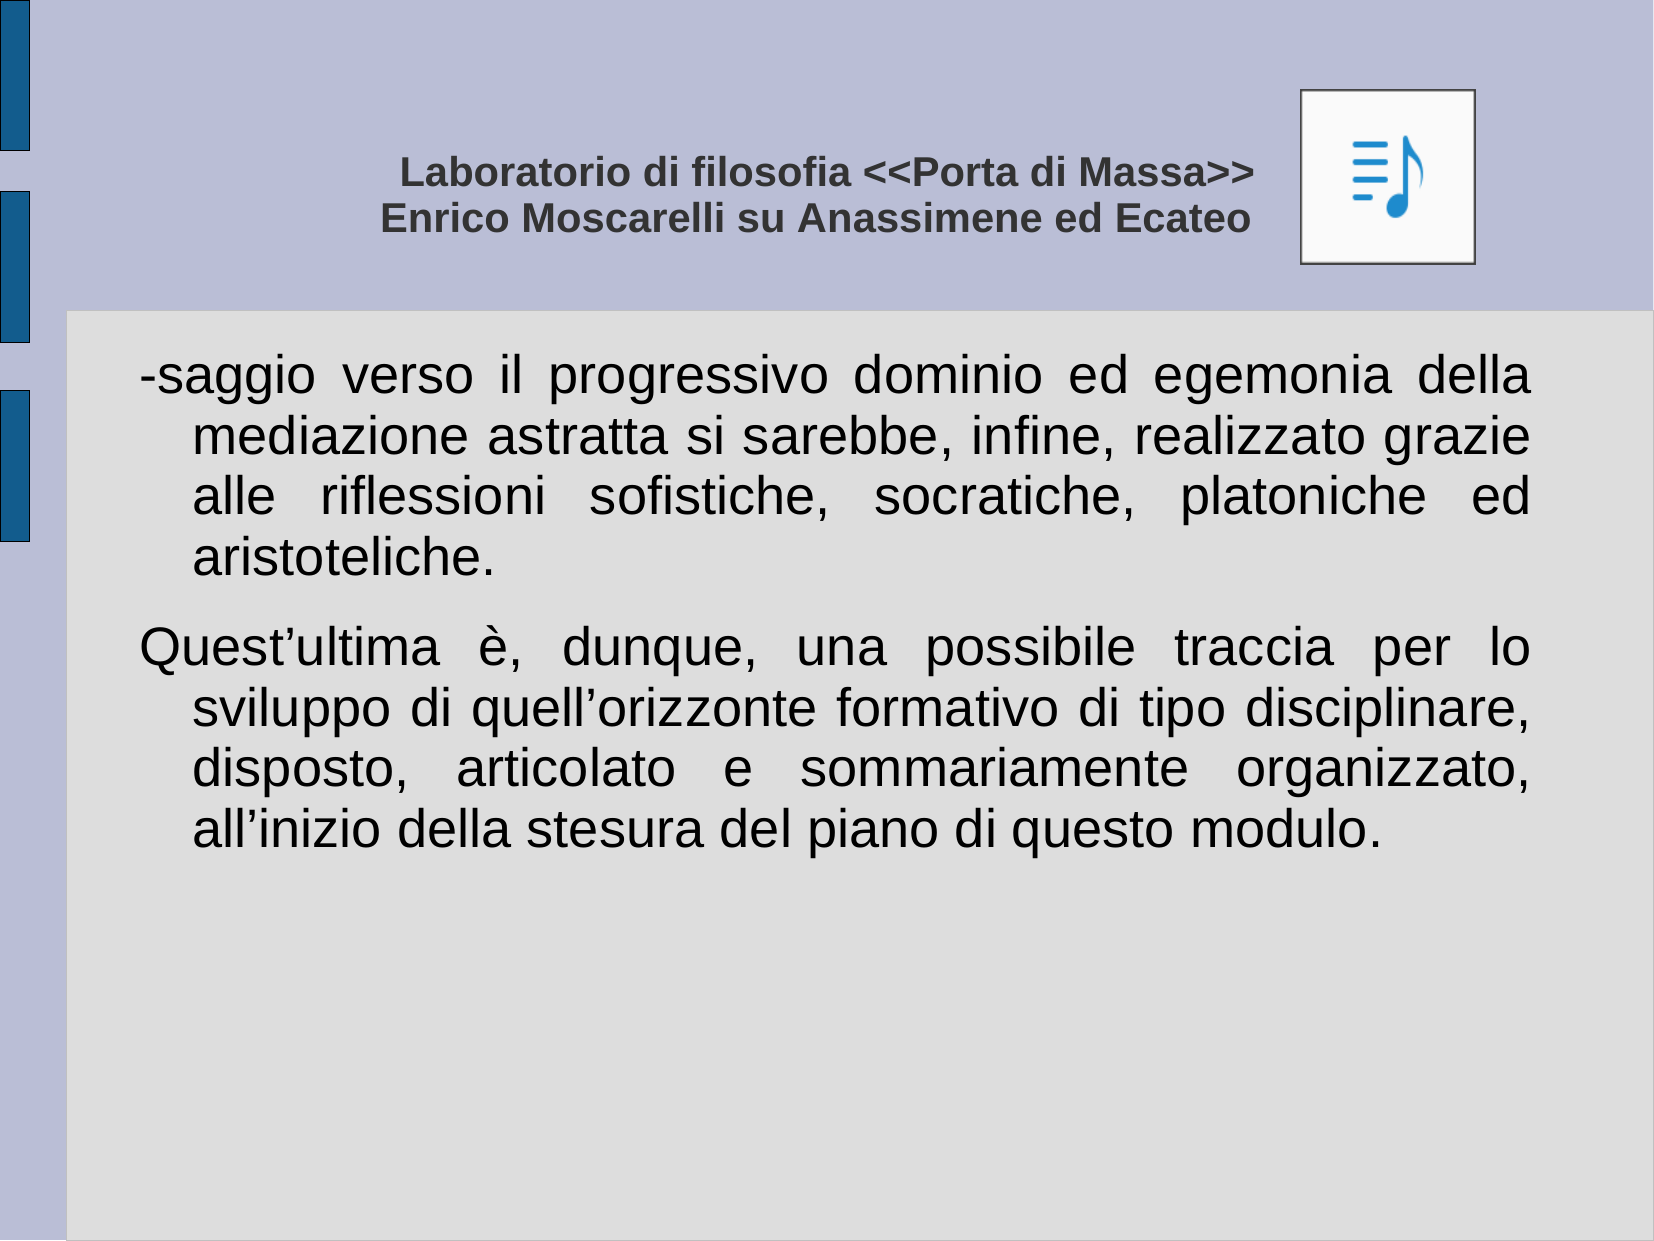

# Laboratorio di filosofia <<Porta di Massa>> Enrico Moscarelli su Anassimene ed Ecateo
-saggio verso il progressivo dominio ed egemonia della mediazione astratta si sarebbe, infine, realizzato grazie alle riflessioni sofistiche, socratiche, platoniche ed aristoteliche.
Quest’ultima è, dunque, una possibile traccia per lo sviluppo di quell’orizzonte formativo di tipo disciplinare, disposto, articolato e sommariamente organizzato, all’inizio della stesura del piano di questo modulo.